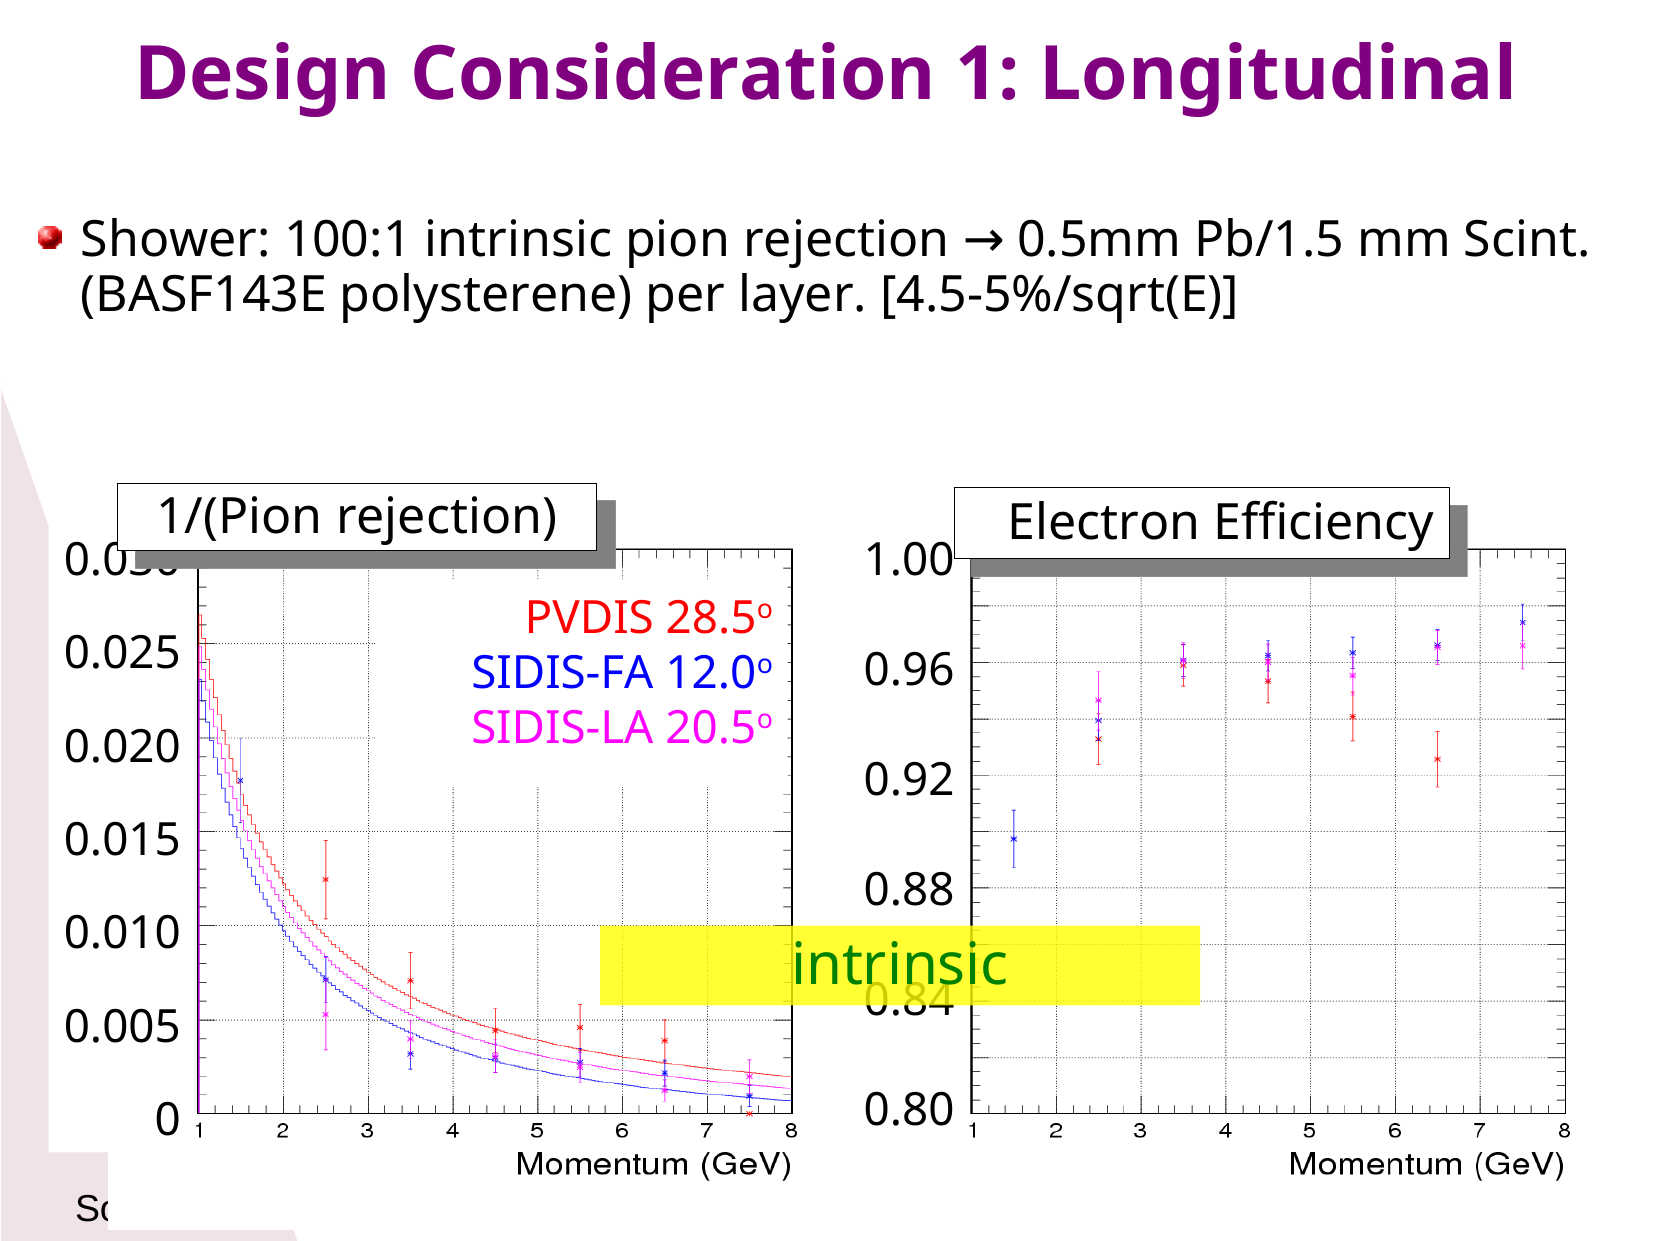

# Design Consideration 1: Longitudinal
Shower: 100:1 intrinsic pion rejection → 0.5mm Pb/1.5 mm Scint. (BASF143E polysterene) per layer. [4.5-5%/sqrt(E)]
1.00
0.96
0.92
0.88
0.84
0.80
 1/(Pion rejection)
0.030
0.025
0.020
0.015
0.010
0.005
0
 Electron Efficiency
PVDIS 28.5o
SIDIS-FA 12.0o
SIDIS-LA 20.5o
intrinsic
9